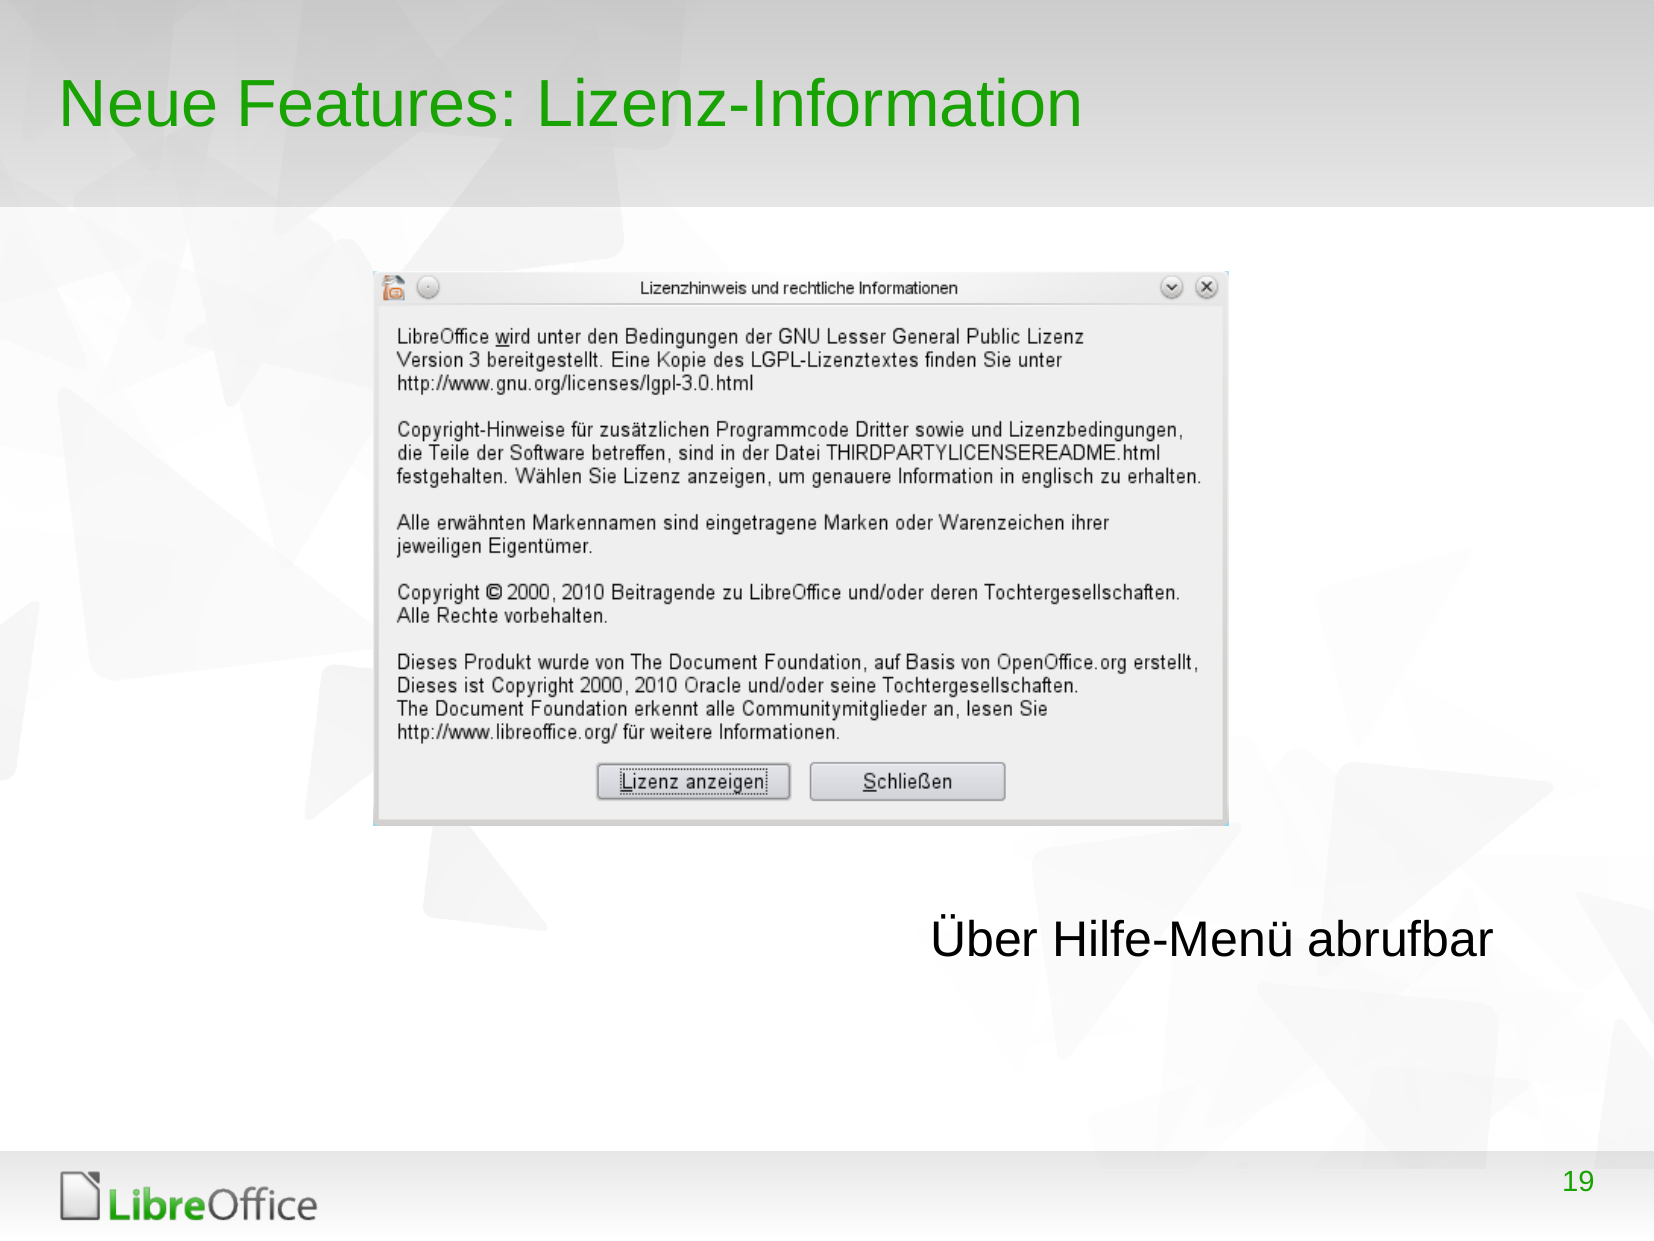

# Neue Features: Lizenz-Information
Über Hilfe-Menü abrufbar
19